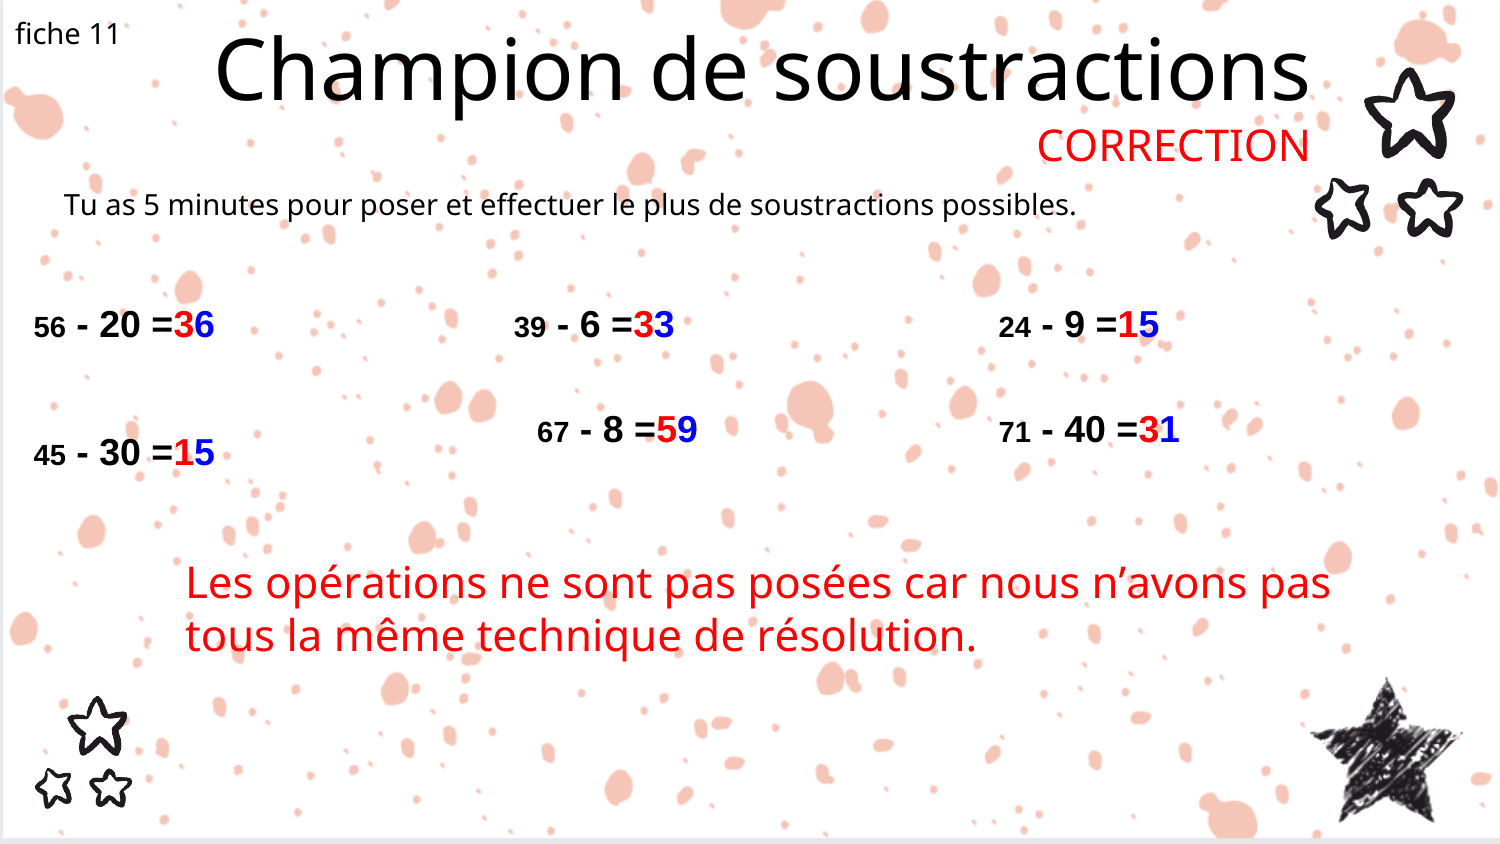

fiche 11
Champion de soustractions
CORRECTION
Tu as 5 minutes pour poser et effectuer le plus de soustractions possibles.
 56 - 20 =36
 39 - 6 =33
 24 - 9 =15
 67 - 8 =59
 71 - 40 =31
 45 - 30 =15
Les opérations ne sont pas posées car nous n’avons pas tous la même technique de résolution.